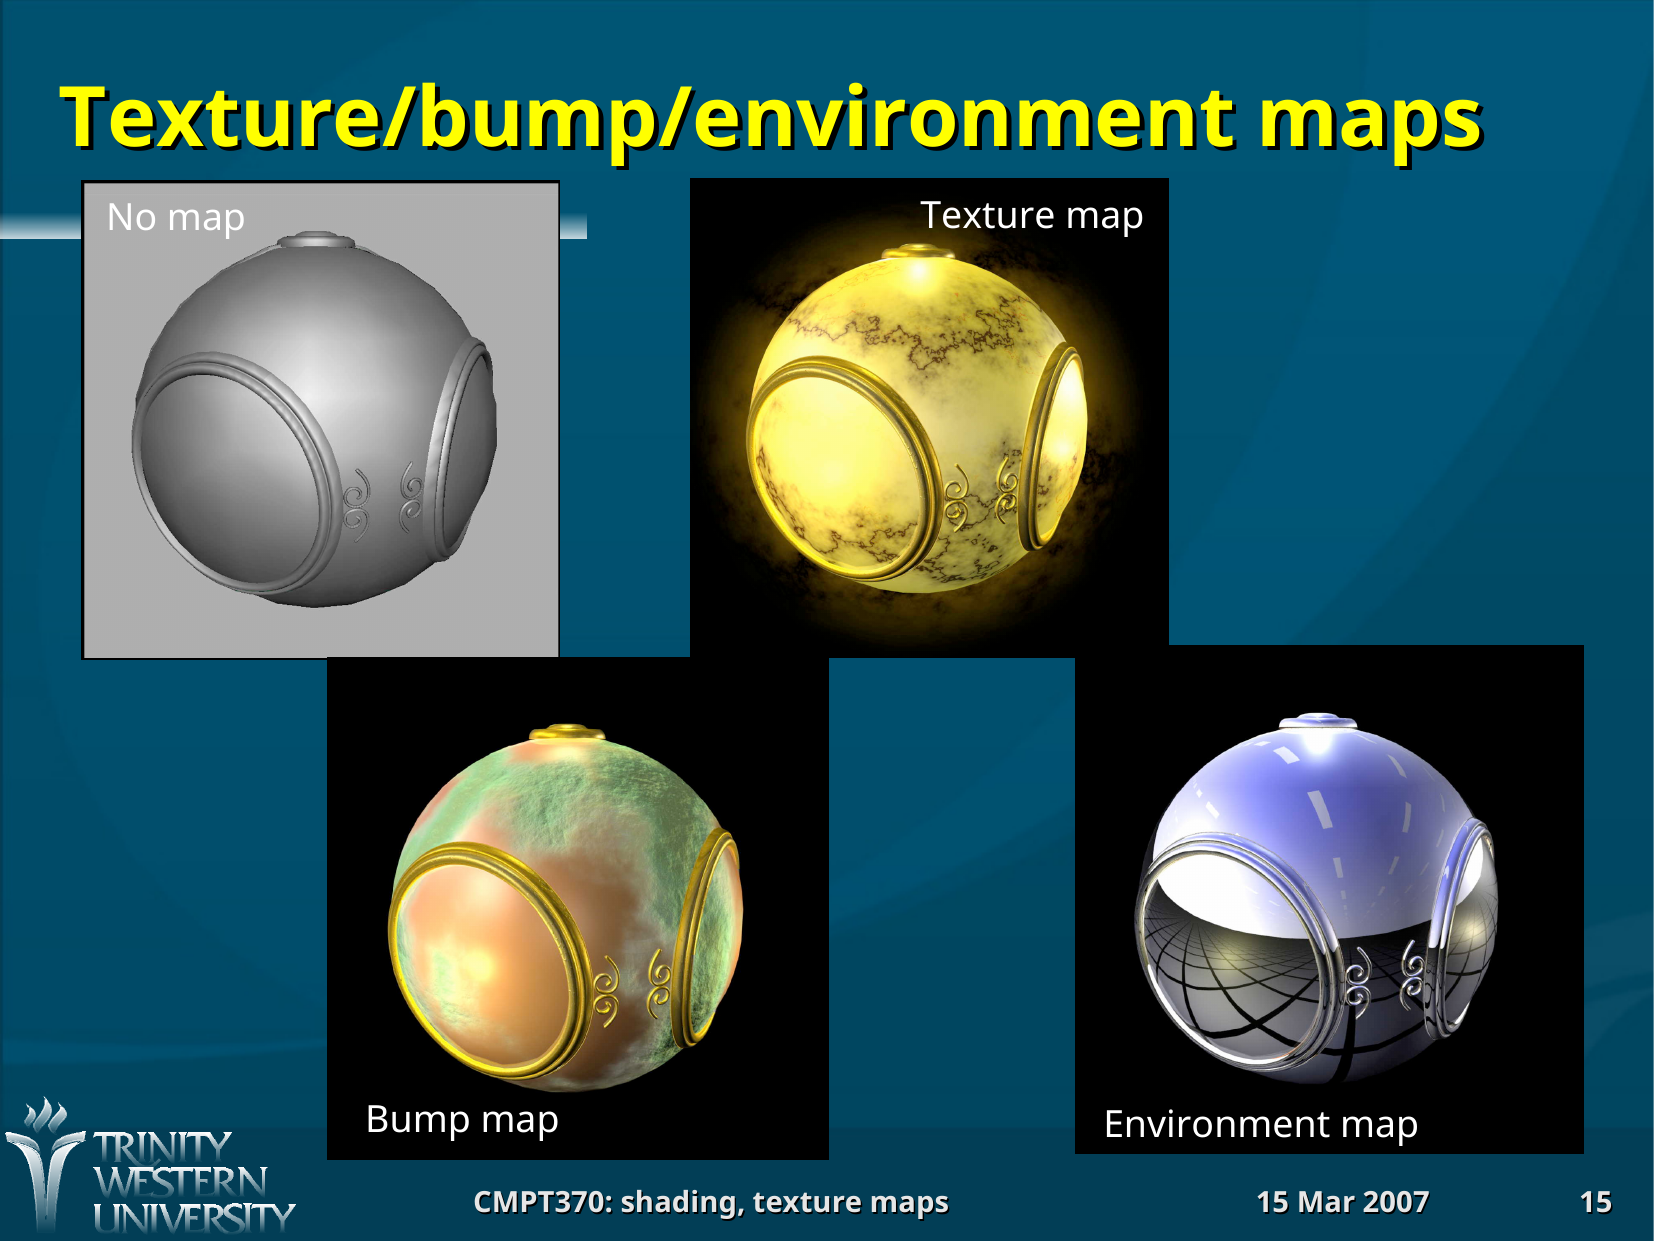

# Texture/bump/environment maps
Texture map
No map
Bump map
Environment map
CMPT370: shading, texture maps
15 Mar 2007
15